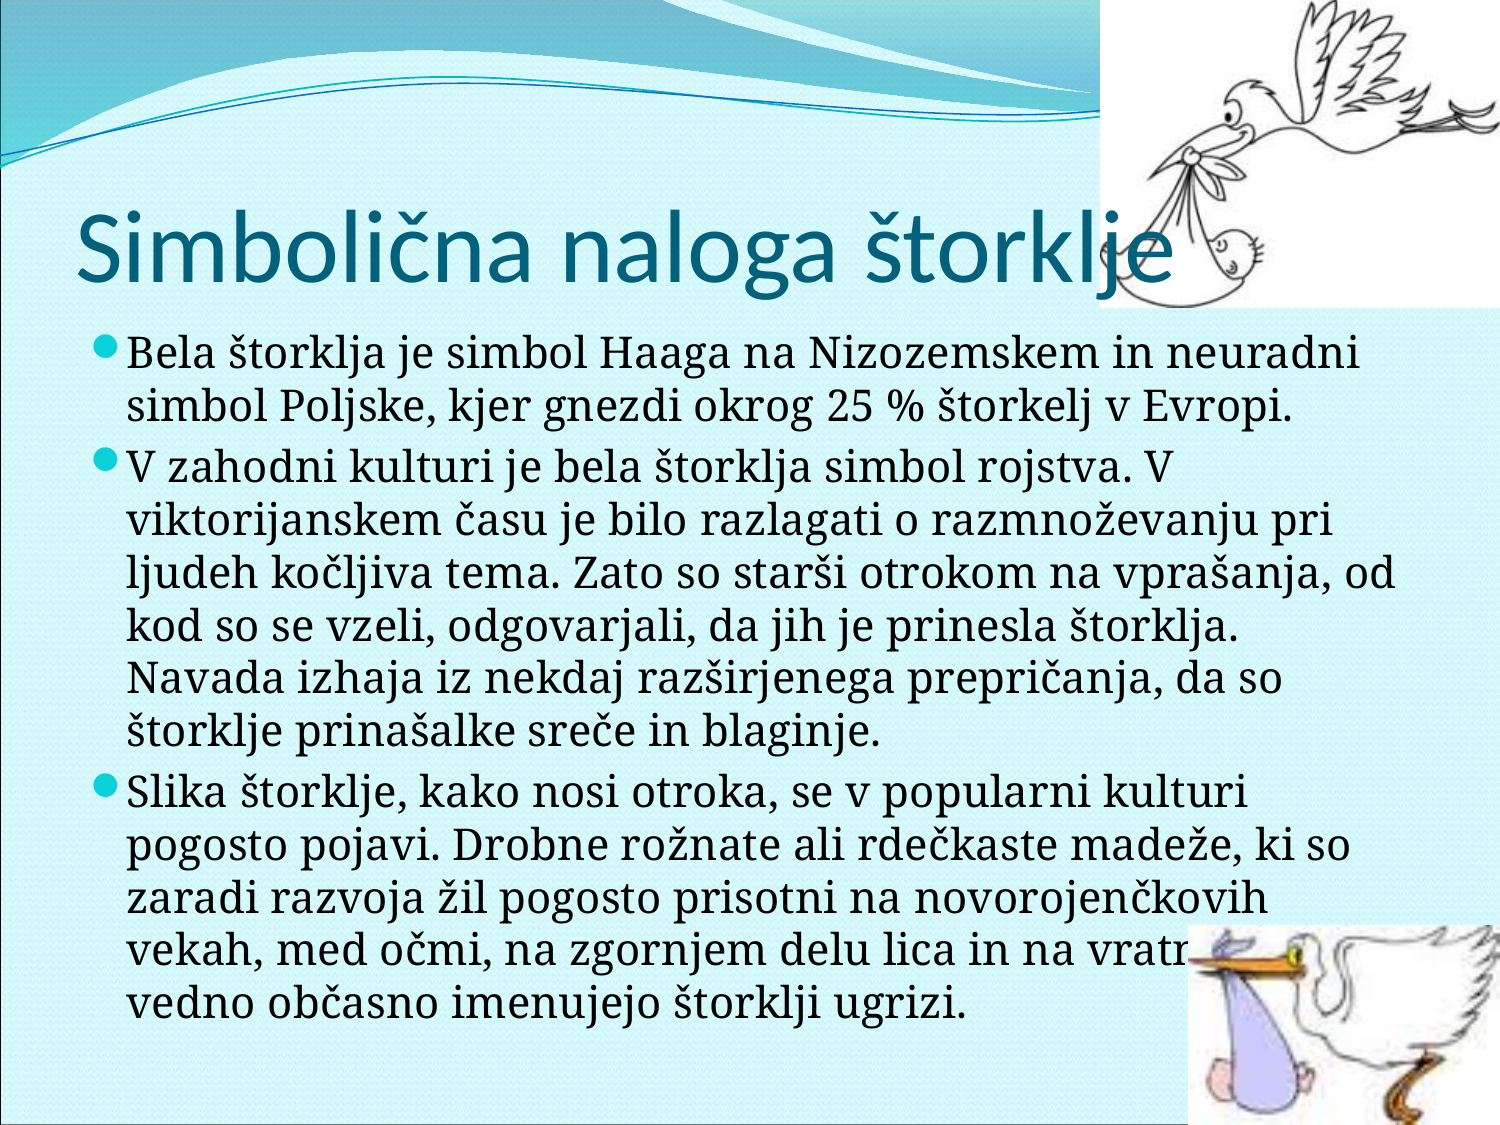

# Simbolična naloga štorklje
Bela štorklja je simbol Haaga na Nizozemskem in neuradni simbol Poljske, kjer gnezdi okrog 25 % štorkelj v Evropi.
V zahodni kulturi je bela štorklja simbol rojstva. V viktorijanskem času je bilo razlagati o razmnoževanju pri ljudeh kočljiva tema. Zato so starši otrokom na vprašanja, od kod so se vzeli, odgovarjali, da jih je prinesla štorklja. Navada izhaja iz nekdaj razširjenega prepričanja, da so štorklje prinašalke sreče in blaginje.
Slika štorklje, kako nosi otroka, se v popularni kulturi pogosto pojavi. Drobne rožnate ali rdečkaste madeže, ki so zaradi razvoja žil pogosto prisotni na novorojenčkovih vekah, med očmi, na zgornjem delu lica in na vratni gubi, še vedno občasno imenujejo štorklji ugrizi.